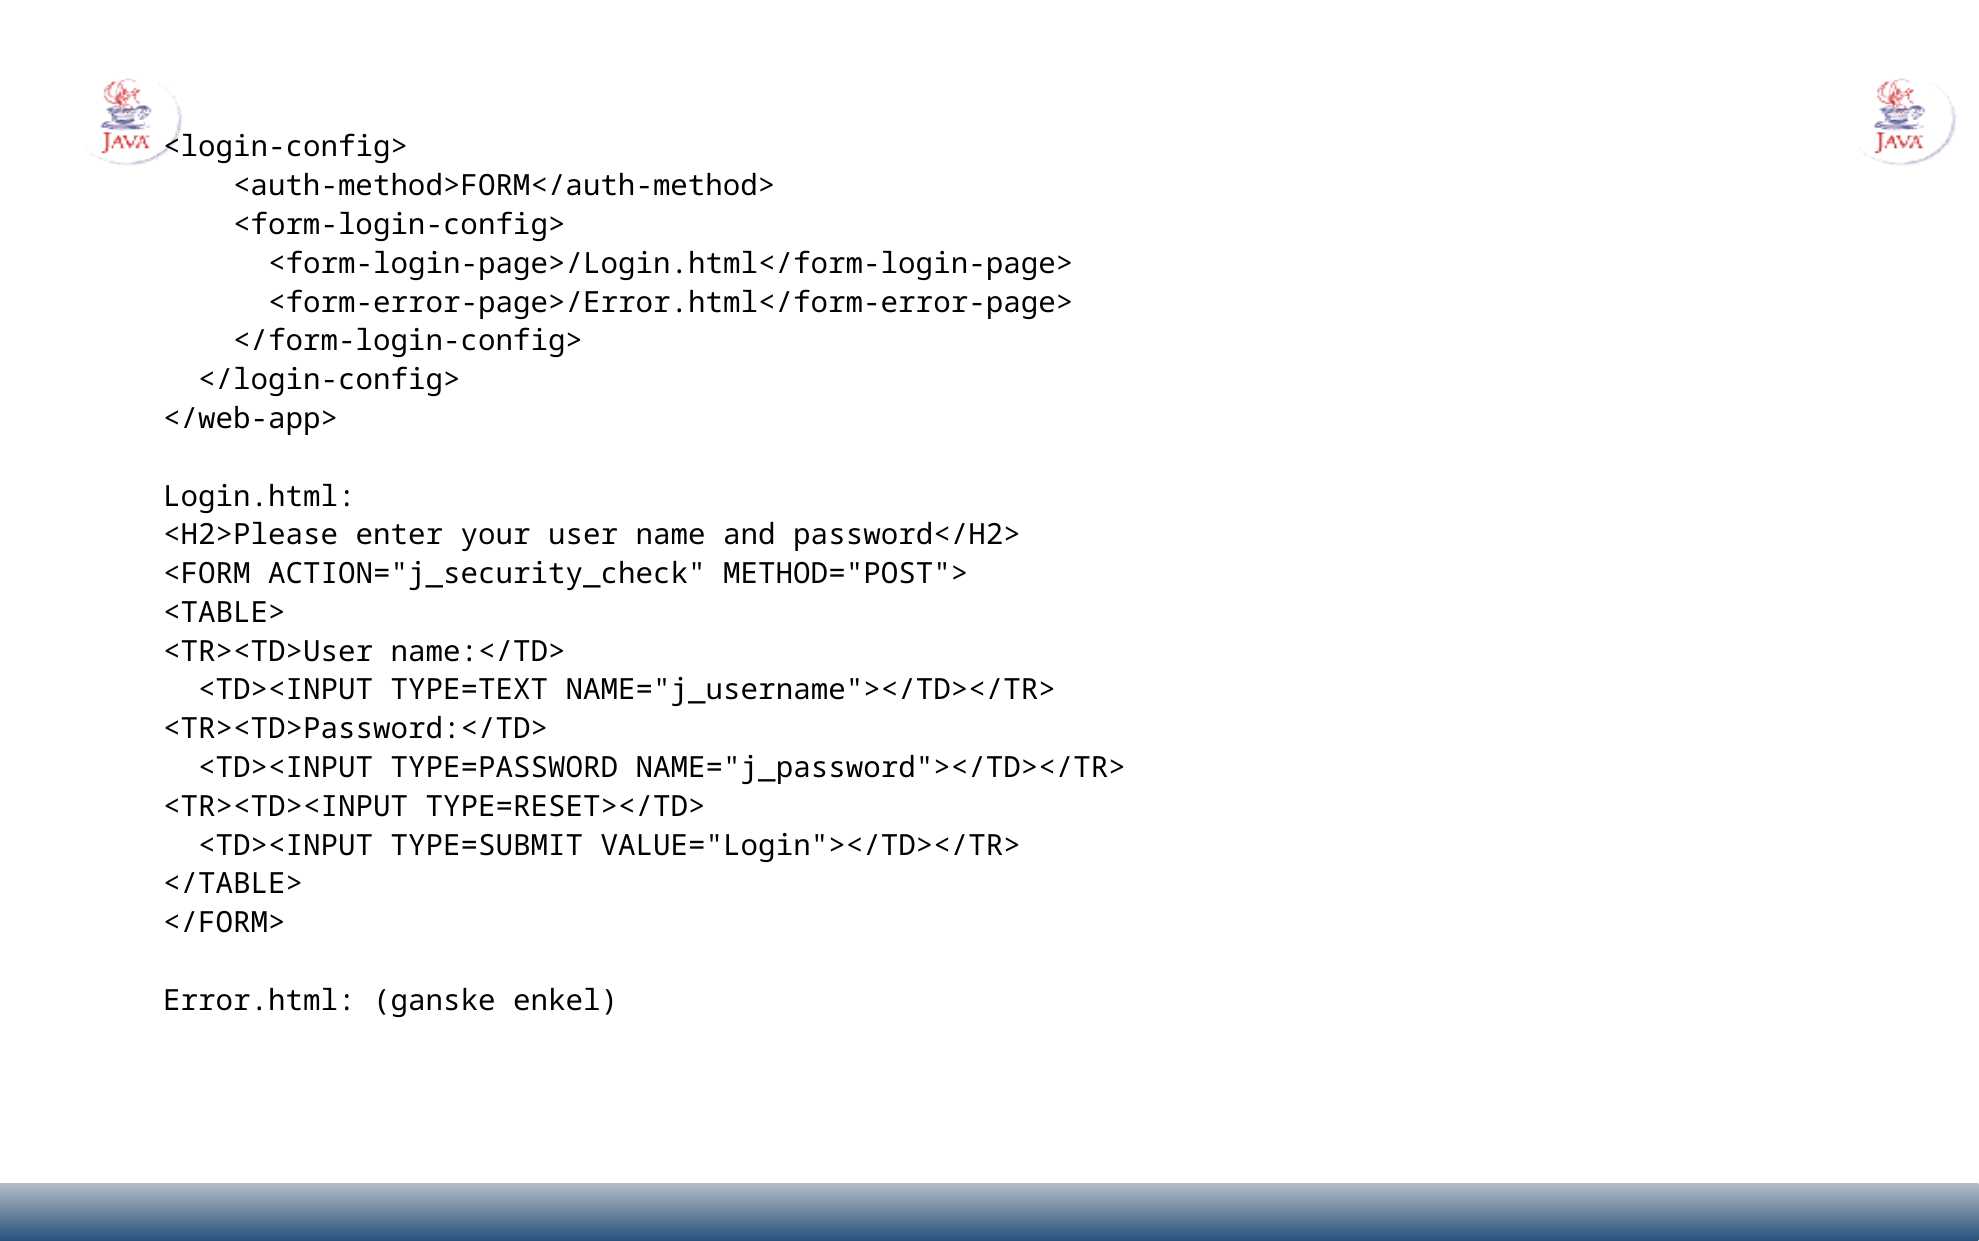

#
<login-config>
 <auth-method>FORM</auth-method>
 <form-login-config>
 <form-login-page>/Login.html</form-login-page>
 <form-error-page>/Error.html</form-error-page>
 </form-login-config>
 </login-config>
</web-app>
Login.html:
<H2>Please enter your user name and password</H2>
<FORM ACTION="j_security_check" METHOD="POST">
<TABLE>
<TR><TD>User name:</TD>
 <TD><INPUT TYPE=TEXT NAME="j_username"></TD></TR>
<TR><TD>Password:</TD>
 <TD><INPUT TYPE=PASSWORD NAME="j_password"></TD></TR>
<TR><TD><INPUT TYPE=RESET></TD>
 <TD><INPUT TYPE=SUBMIT VALUE="Login"></TD></TR>
</TABLE>
</FORM>
Error.html: (ganske enkel)